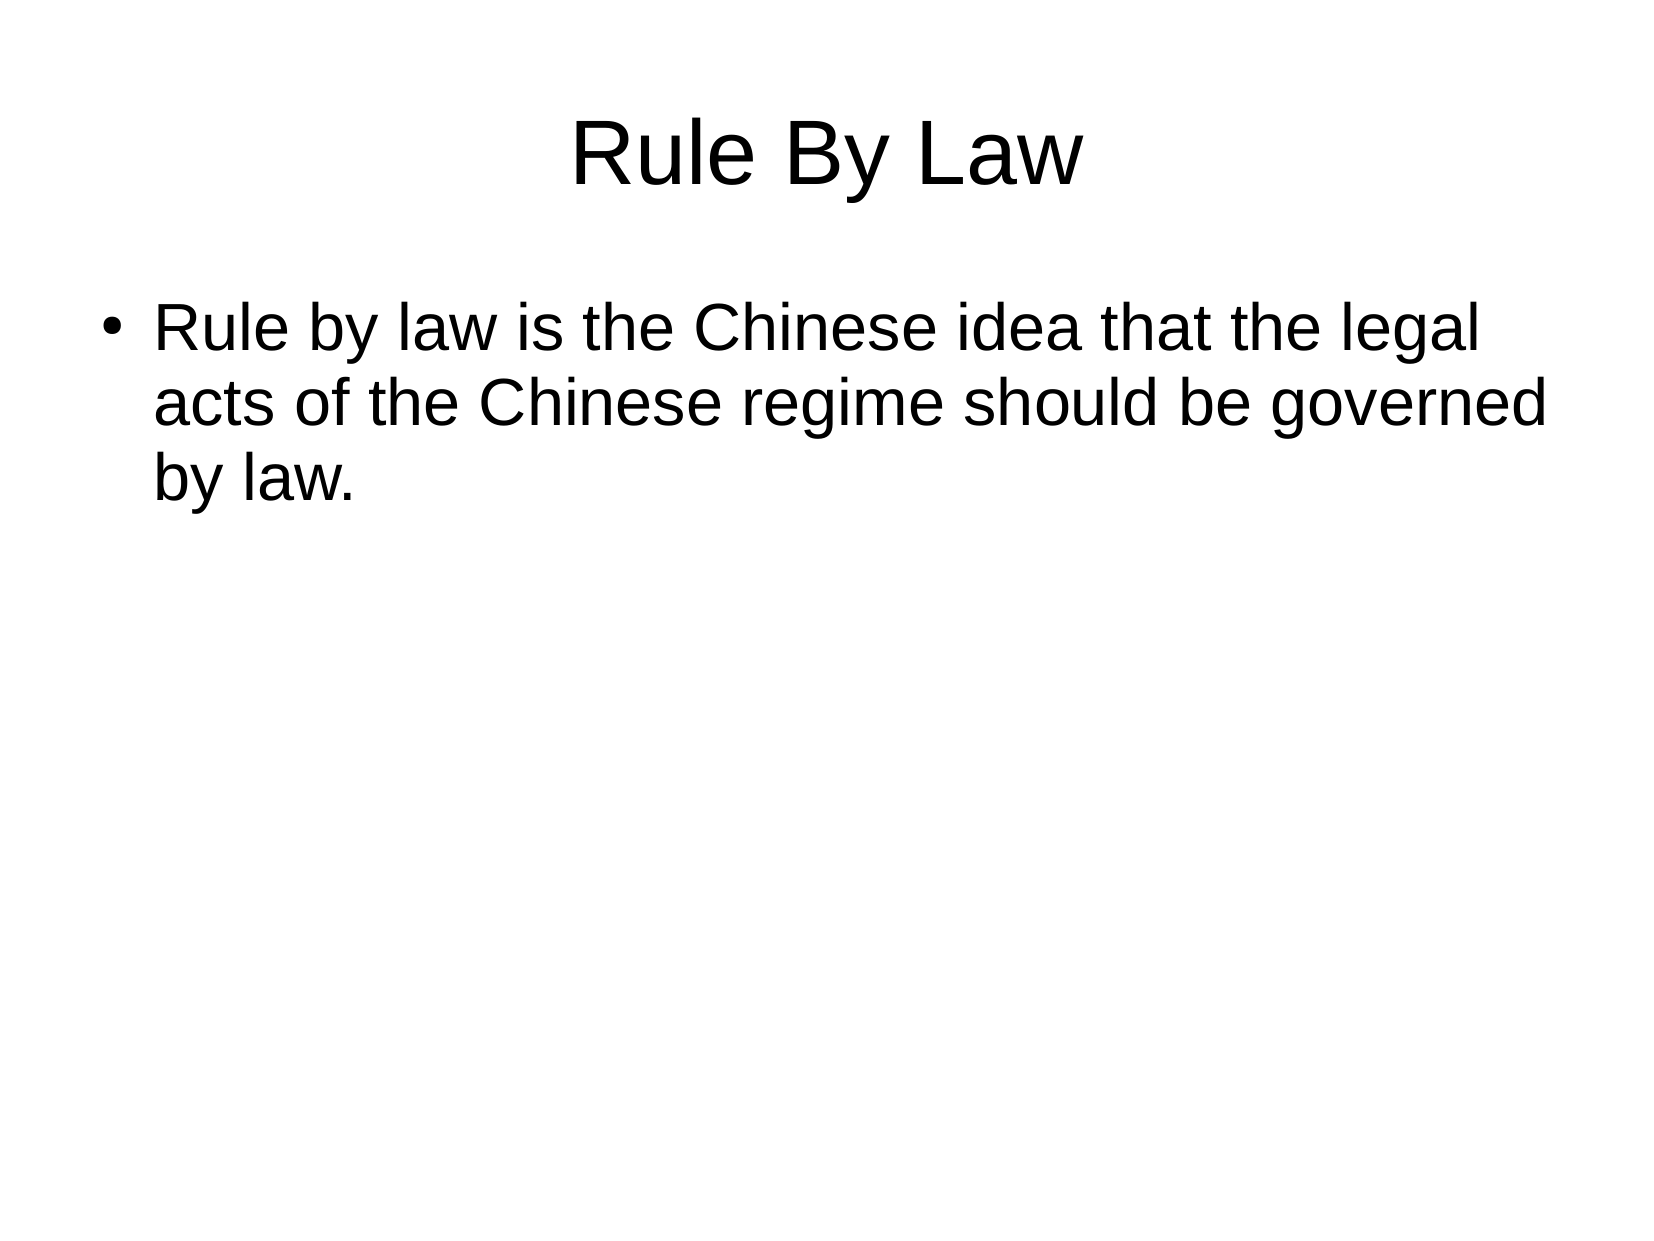

# Rule By Law
Rule by law is the Chinese idea that the legal acts of the Chinese regime should be governed by law.